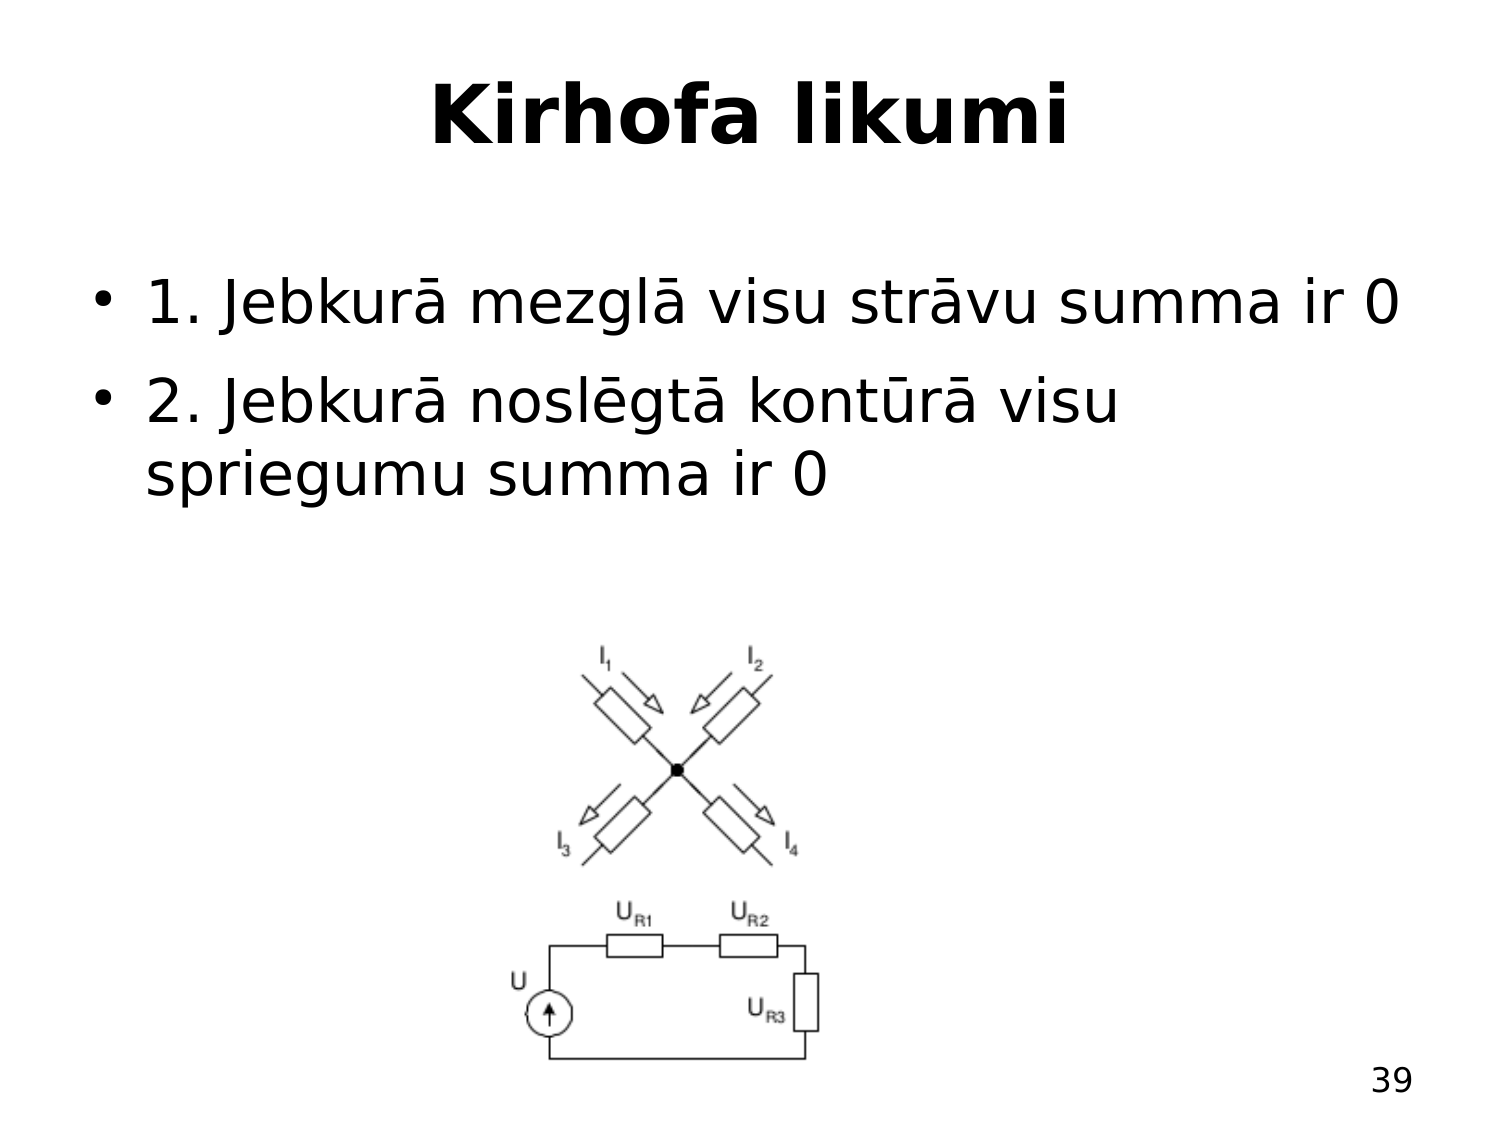

# Kirhofa likumi
1. Jebkurā mezglā visu strāvu summa ir 0
2. Jebkurā noslēgtā kontūrā visu spriegumu summa ir 0